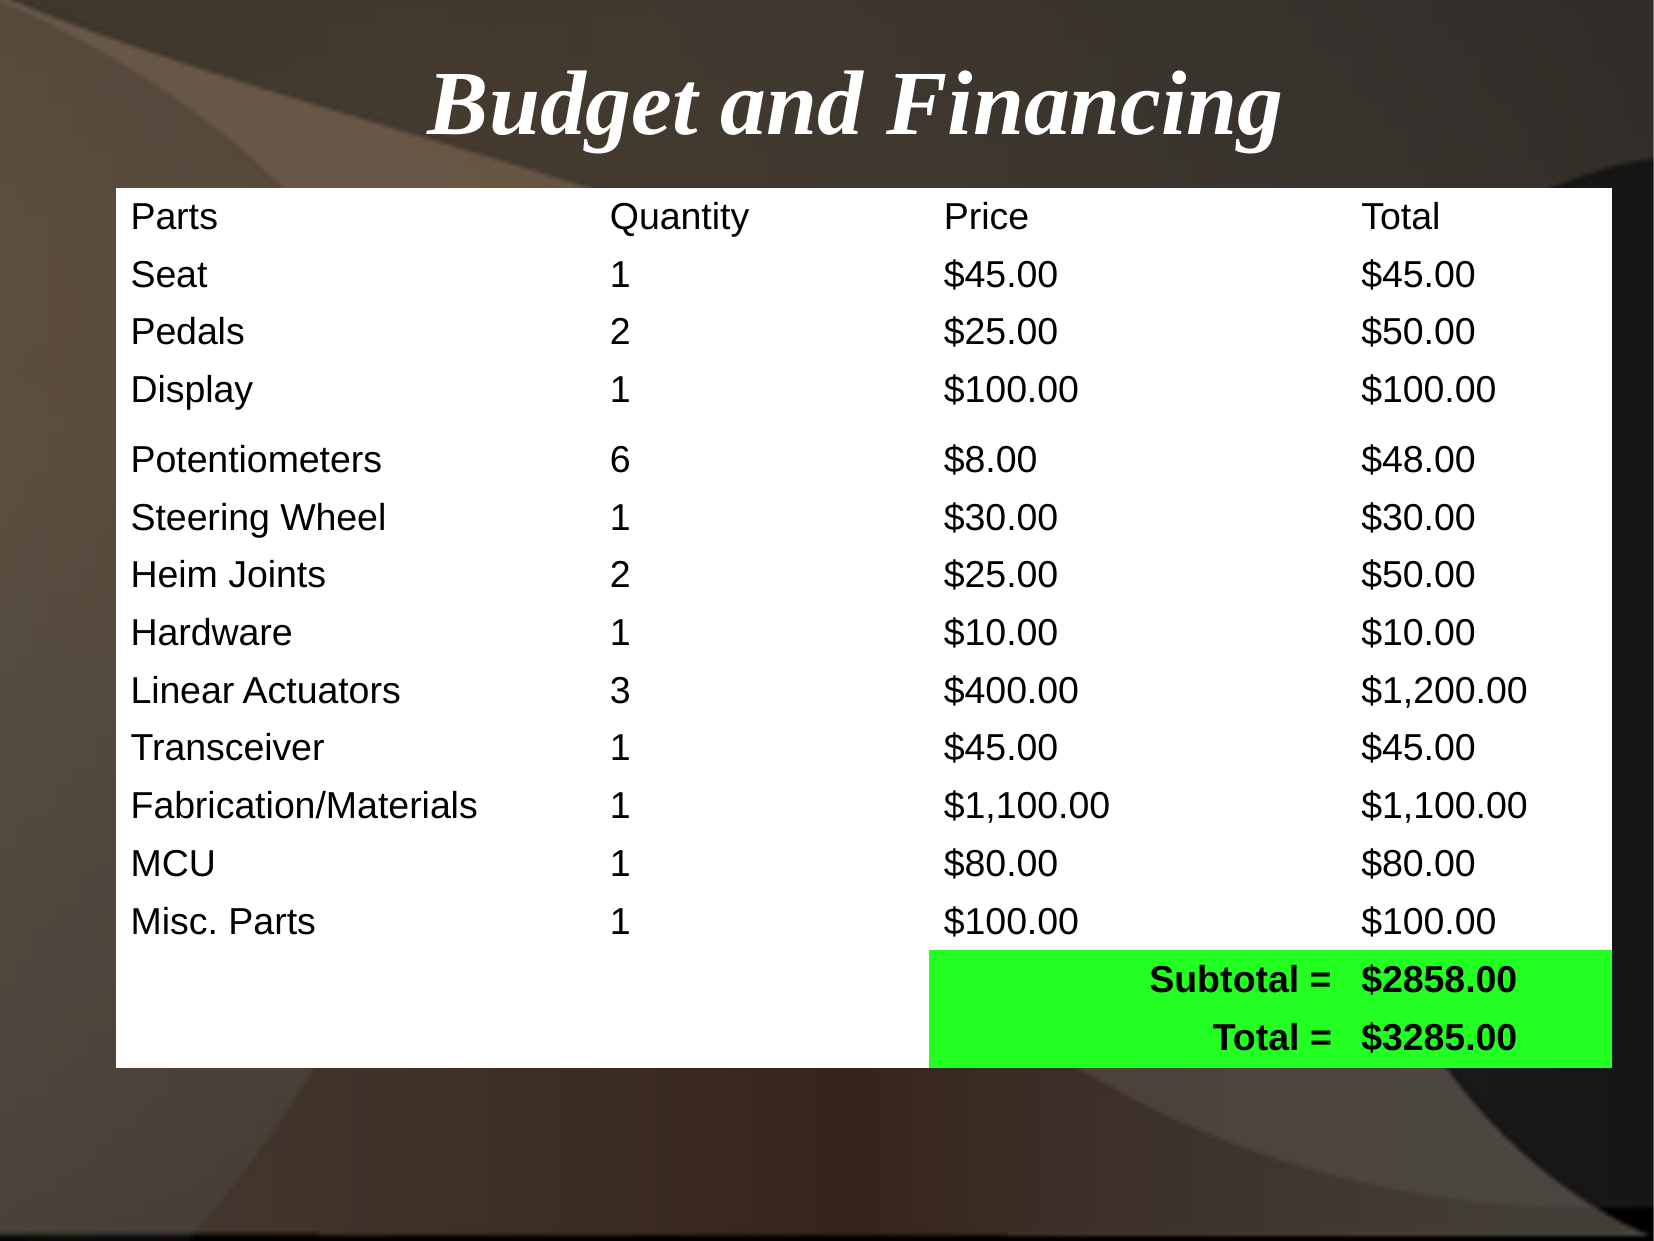

# Budget and Financing
| Parts | Quantity | Price | Total |
| --- | --- | --- | --- |
| Seat | 1 | $45.00 | $45.00 |
| Pedals | 2 | $25.00 | $50.00 |
| Display | 1 | $100.00 | $100.00 |
| Potentiometers | 6 | $8.00 | $48.00 |
| Steering Wheel | 1 | $30.00 | $30.00 |
| Heim Joints | 2 | $25.00 | $50.00 |
| Hardware | 1 | $10.00 | $10.00 |
| Linear Actuators | 3 | $400.00 | $1,200.00 |
| Transceiver | 1 | $45.00 | $45.00 |
| Fabrication/Materials | 1 | $1,100.00 | $1,100.00 |
| MCU | 1 | $80.00 | $80.00 |
| Misc. Parts | 1 | $100.00 | $100.00 |
| | | Subtotal = | $2858.00 |
| | | Total = | $3285.00 |